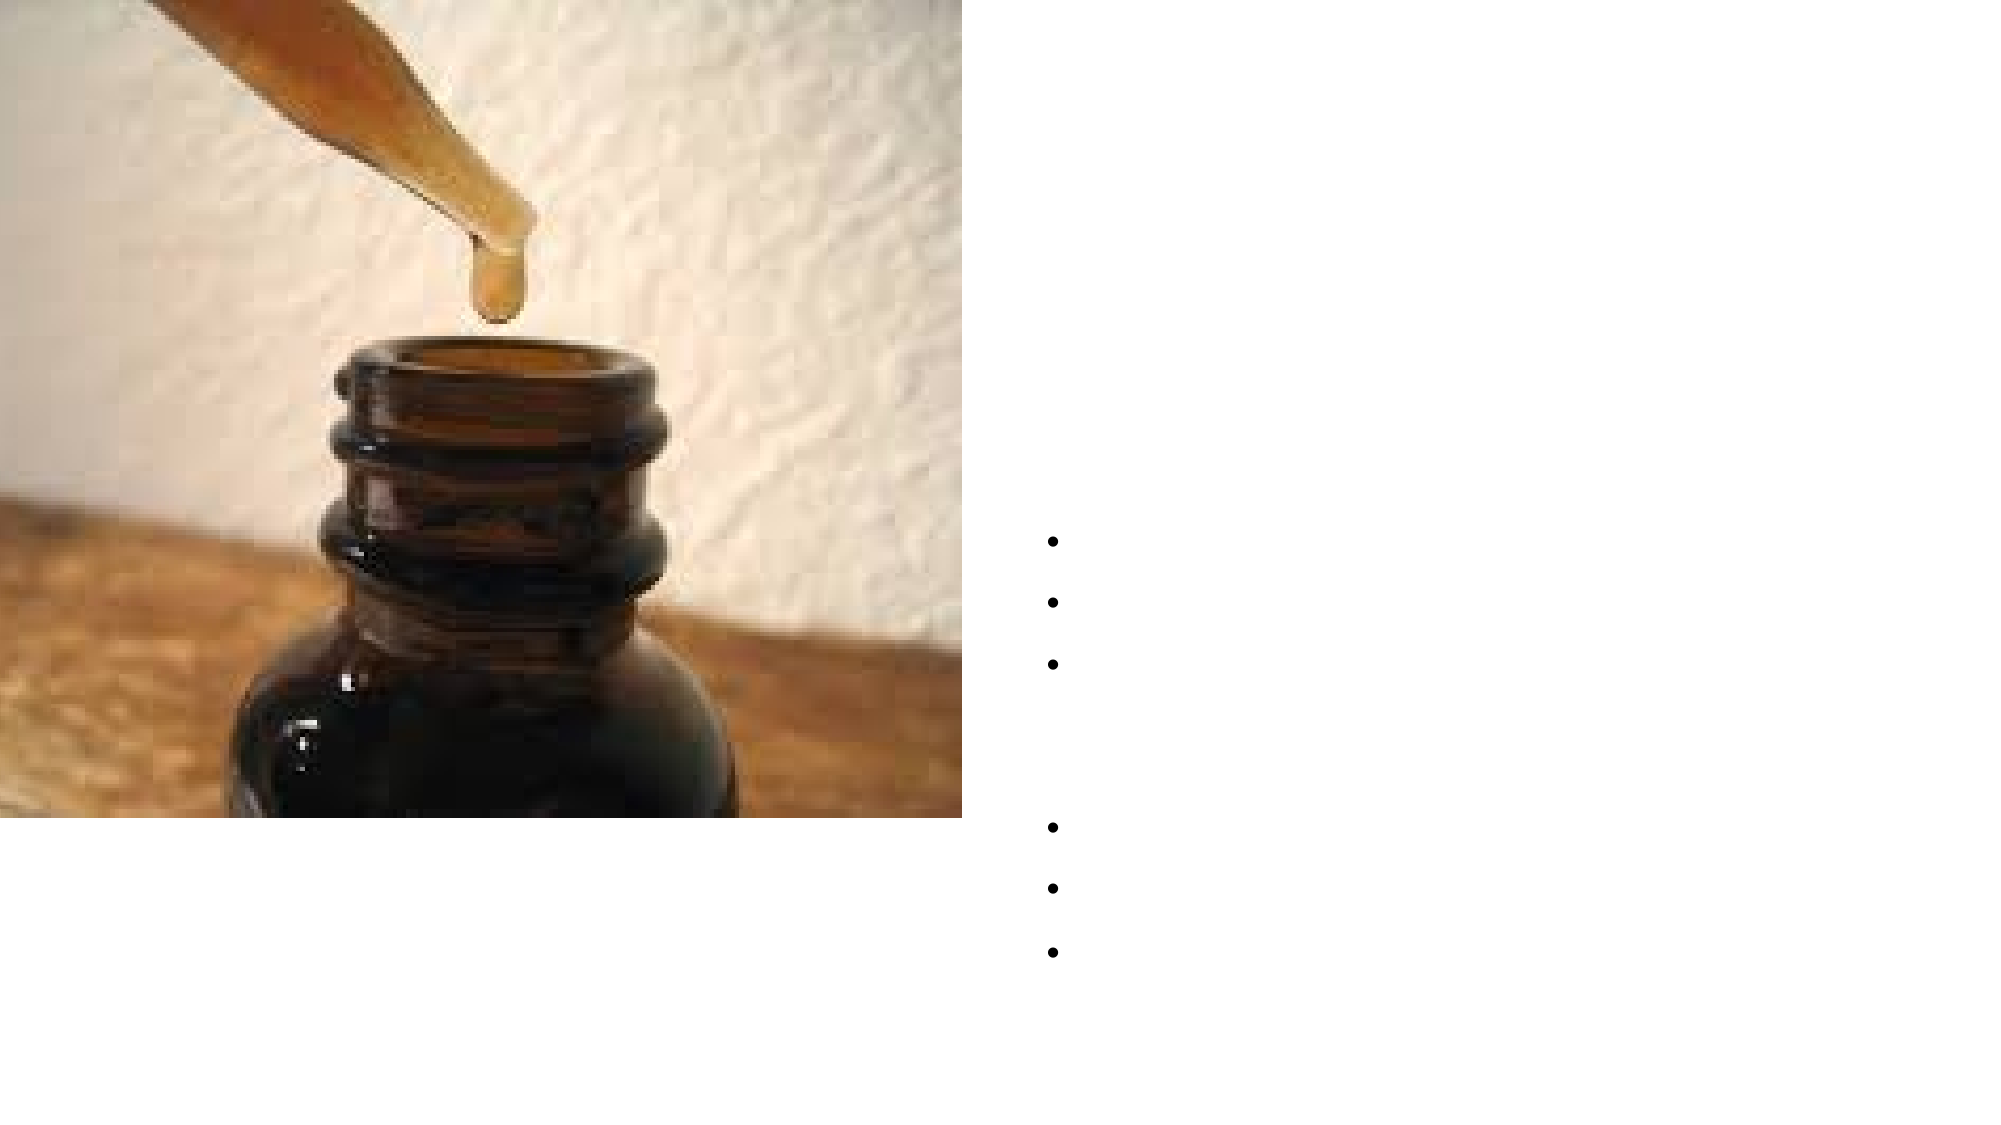

# Centaurea in omeopatia
La centaurea minore trova impieghi anche in ambito omeopatico, dove la si può facilmente trovare sotto forma di:
Granuli
Gocce orali
Tintura madre
La medicina omeopatica utilizza questa pianta in caso di:
Disturbi dispeptici
Disturbi gastrici